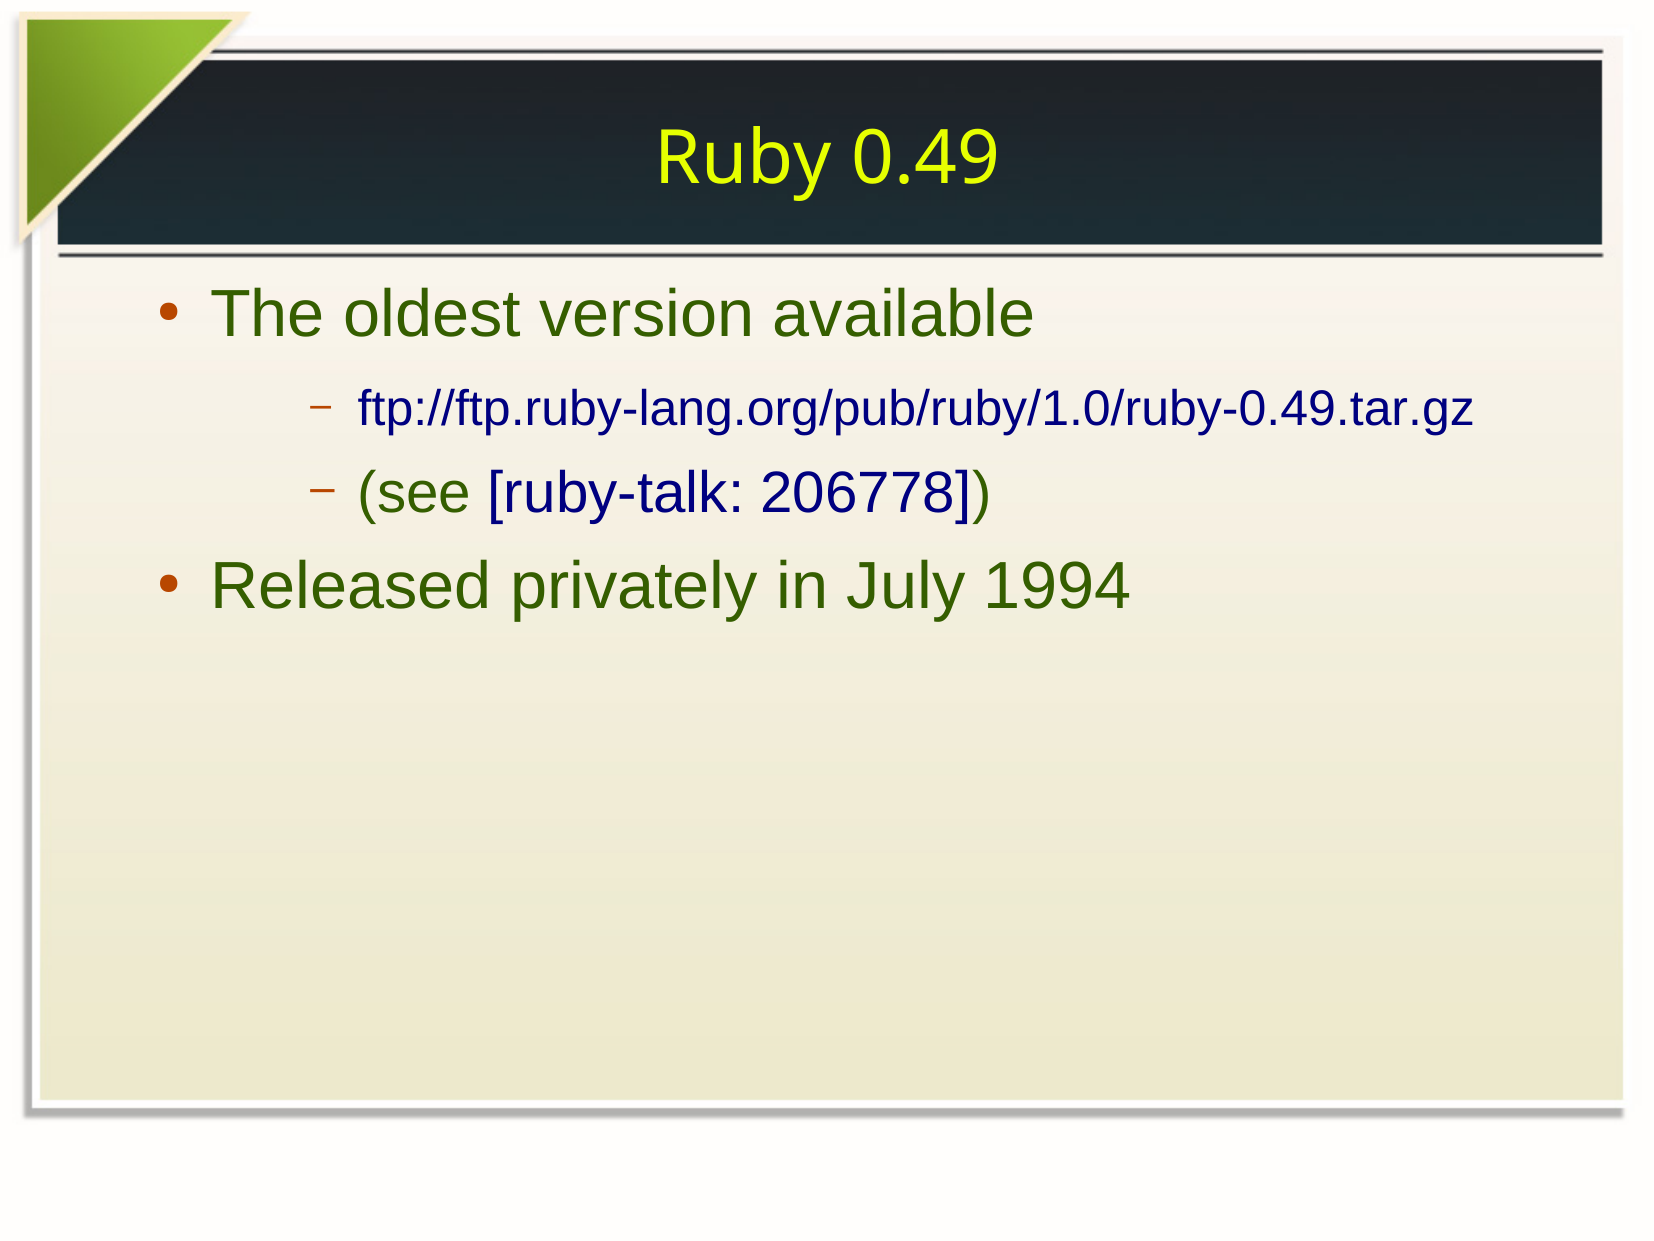

# Ruby 0.49
The oldest version available
ftp://ftp.ruby-lang.org/pub/ruby/1.0/ruby-0.49.tar.gz
(see [ruby-talk: 206778])
Released privately in July 1994